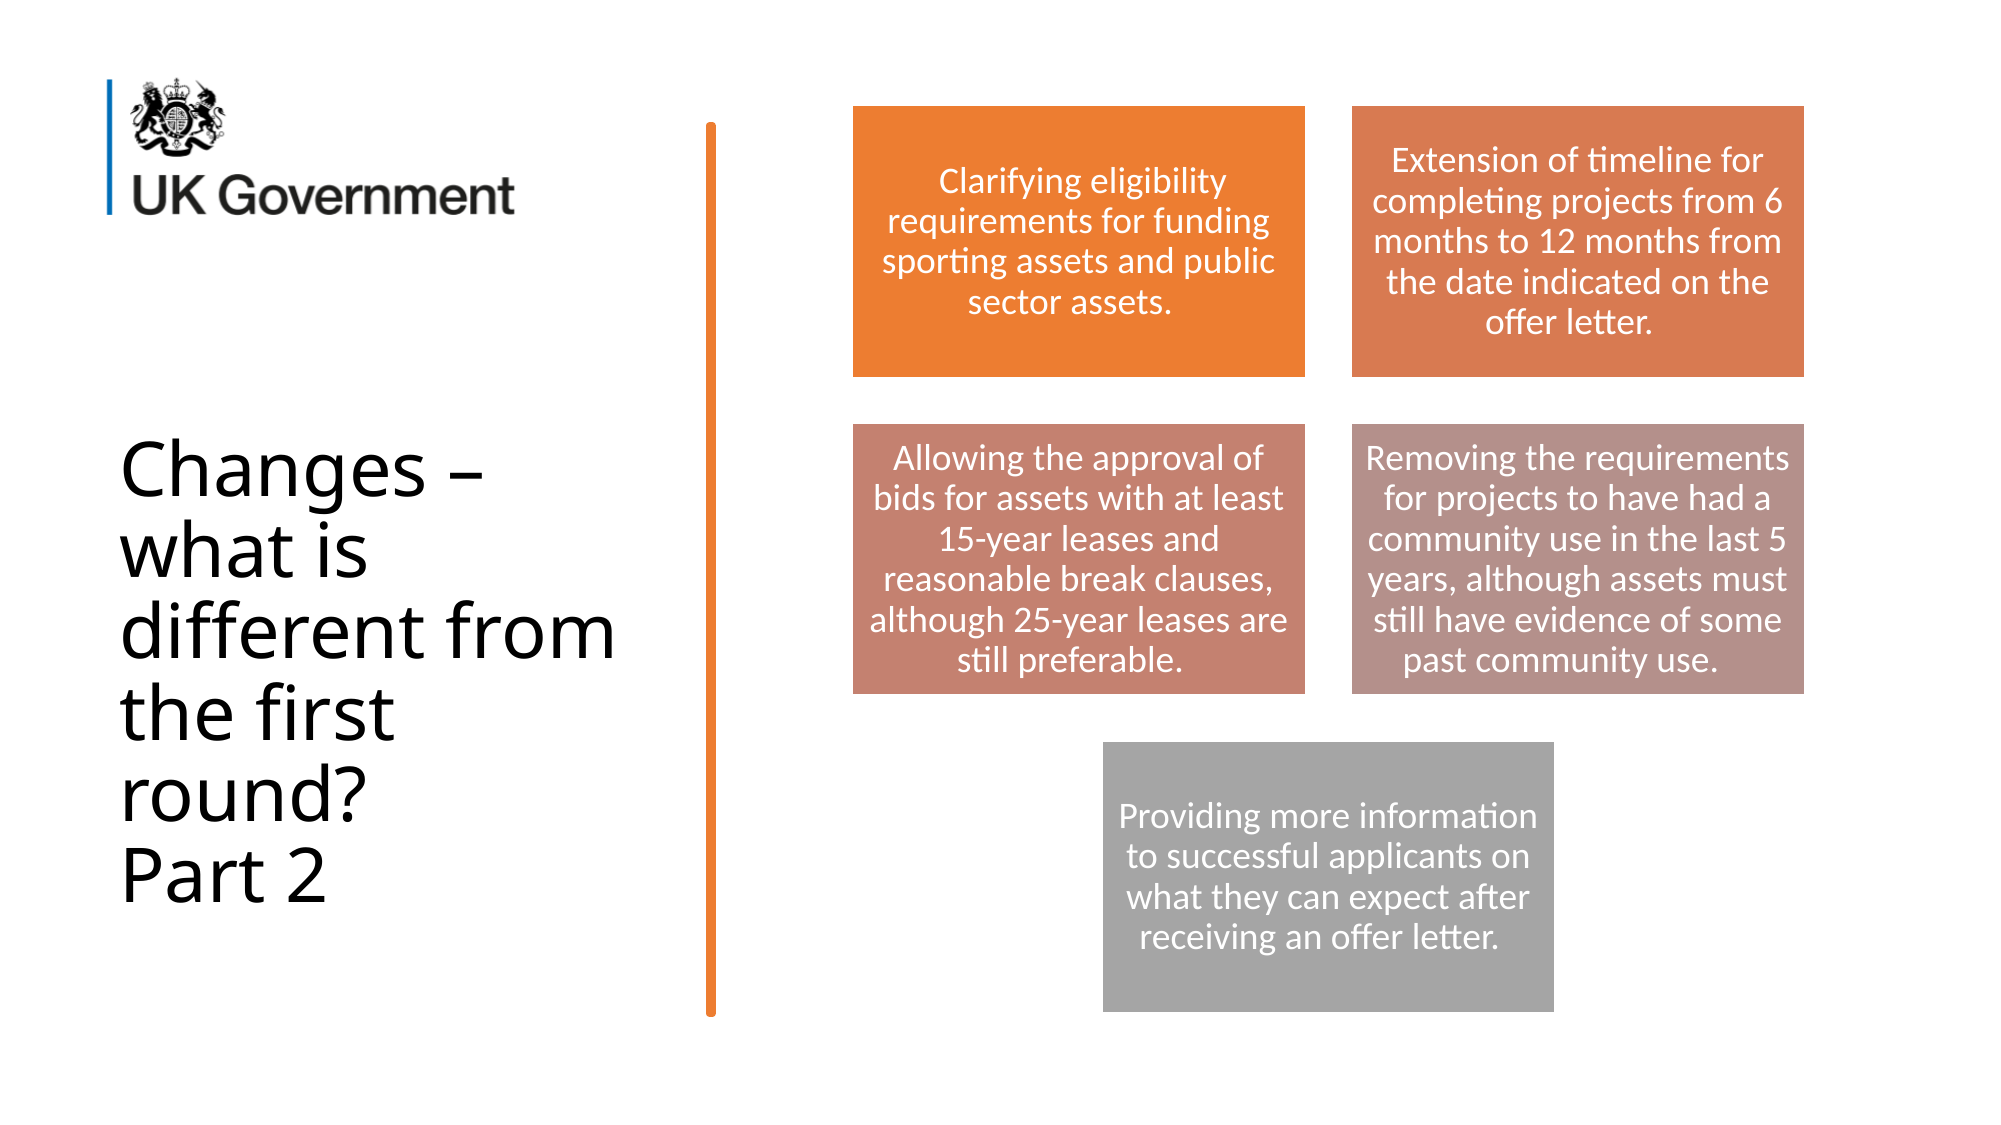

Clarifying eligibility requirements for funding sporting assets and public sector assets.
Extension of timeline for completing projects from 6 months to 12 months from the date indicated on the offer letter.
Allowing the approval of bids for assets with at least 15-year leases and reasonable break clauses, although 25-year leases are still preferable.
Removing the requirements for projects to have had a community use in the last 5 years, although assets must still have evidence of some past community use.
Providing more information to successful applicants on what they can expect after receiving an offer letter.
# Changes – what is different from the first round? Part 2